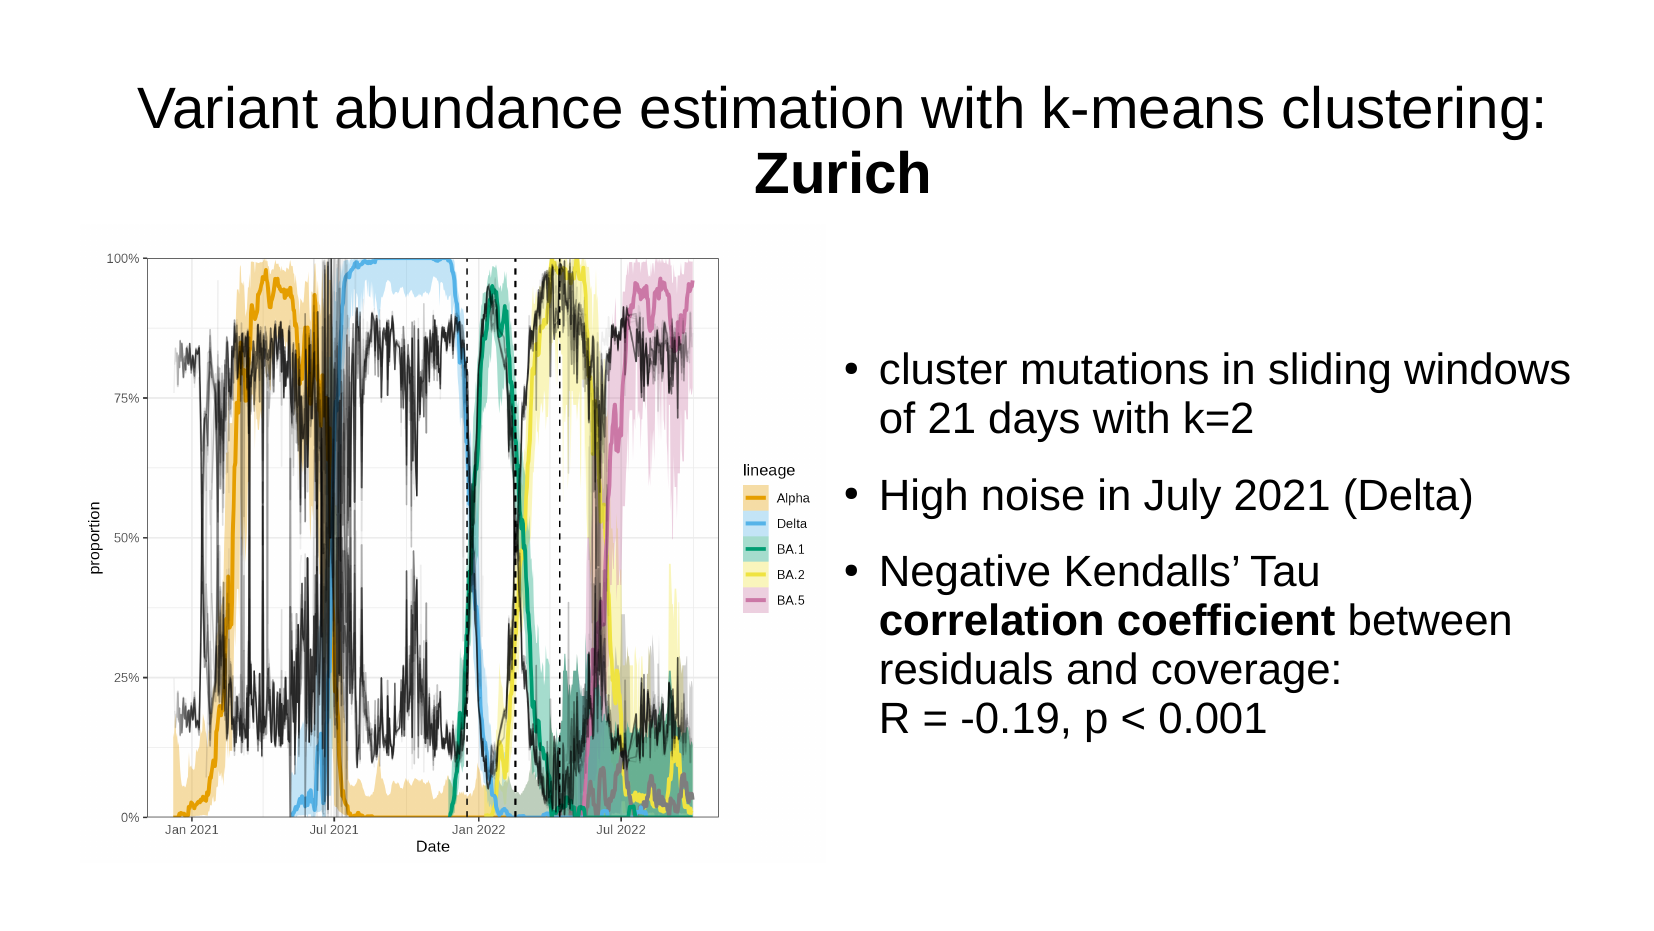

# Variant abundance estimation with k-means clustering: Zurich
cluster mutations in sliding windows
of 21 days with k=2
High noise in July 2021 (Delta)
Negative Kendalls’ Tau
correlation coefficient between
residuals and coverage:
R = -0.19, p < 0.001